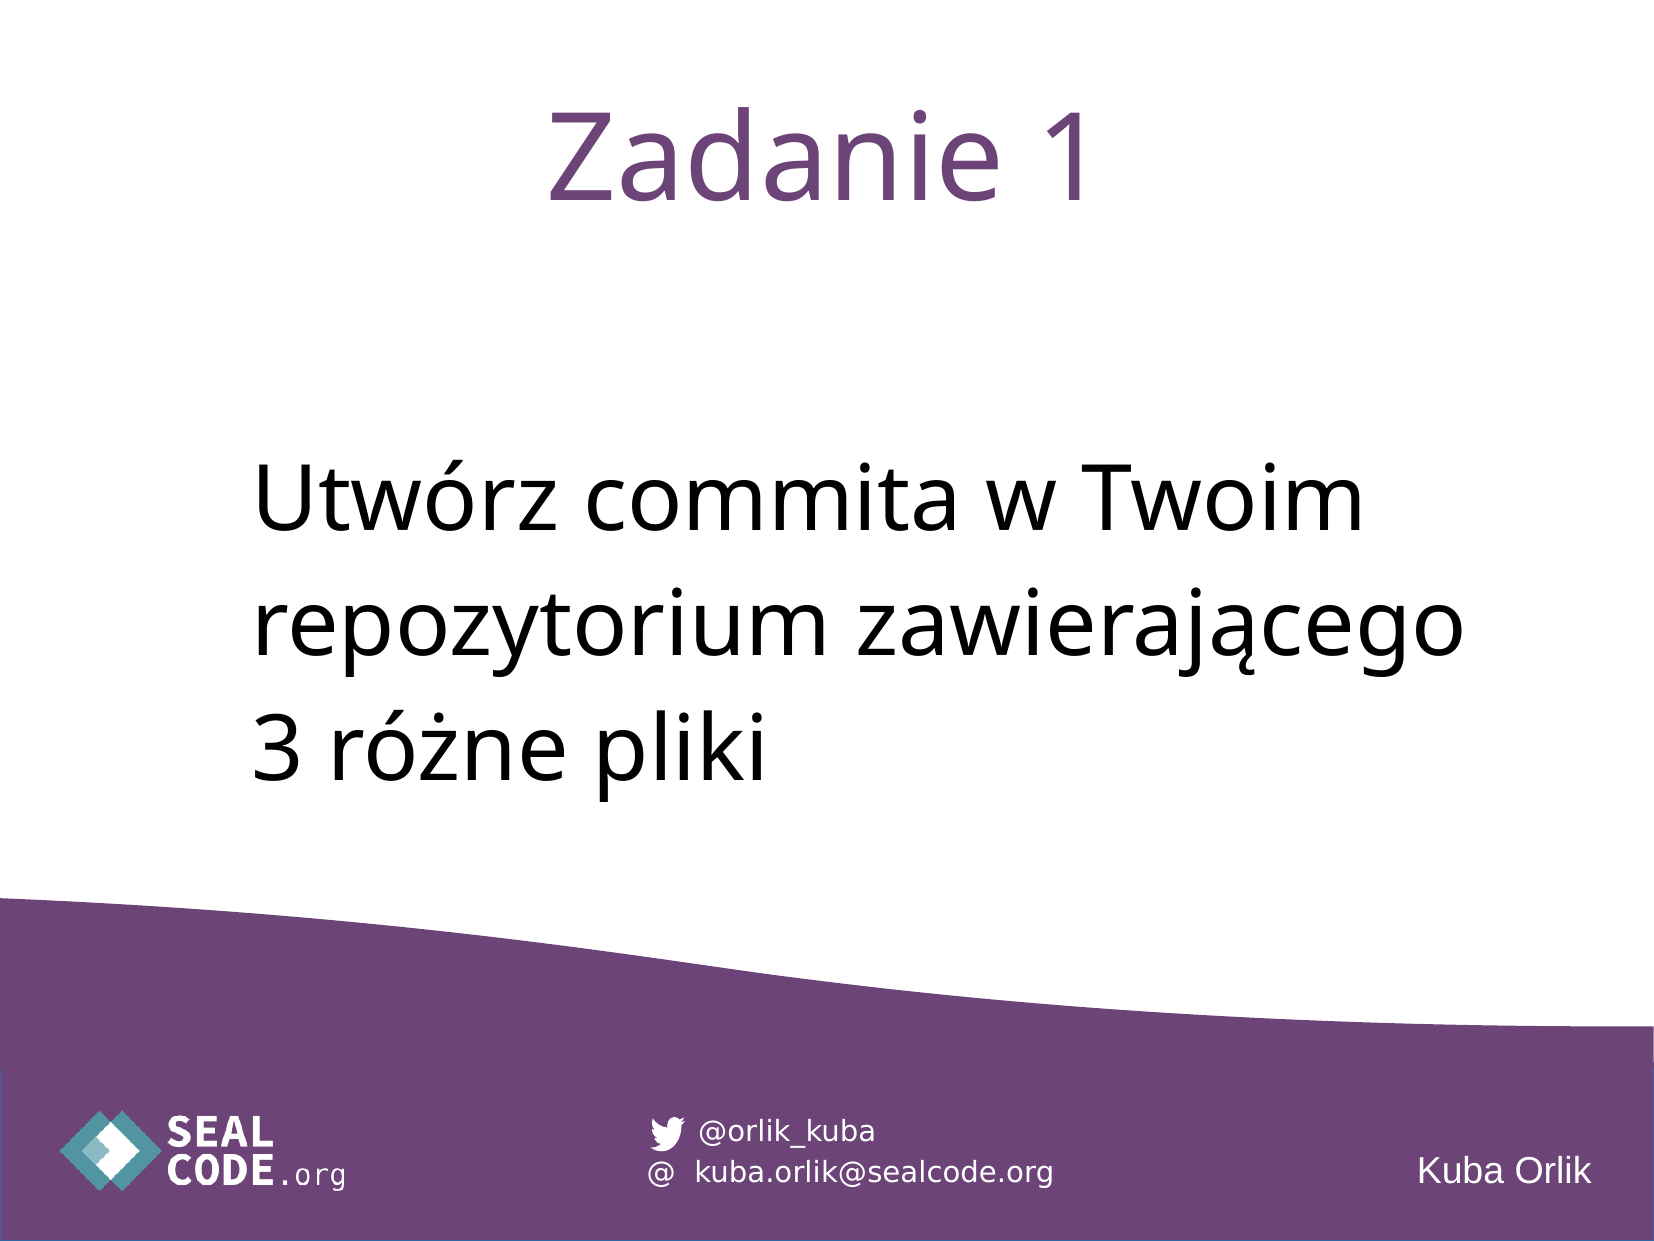

# Zadanie 1
Utwórz commita w Twoim repozytorium zawierającego 3 różne pliki